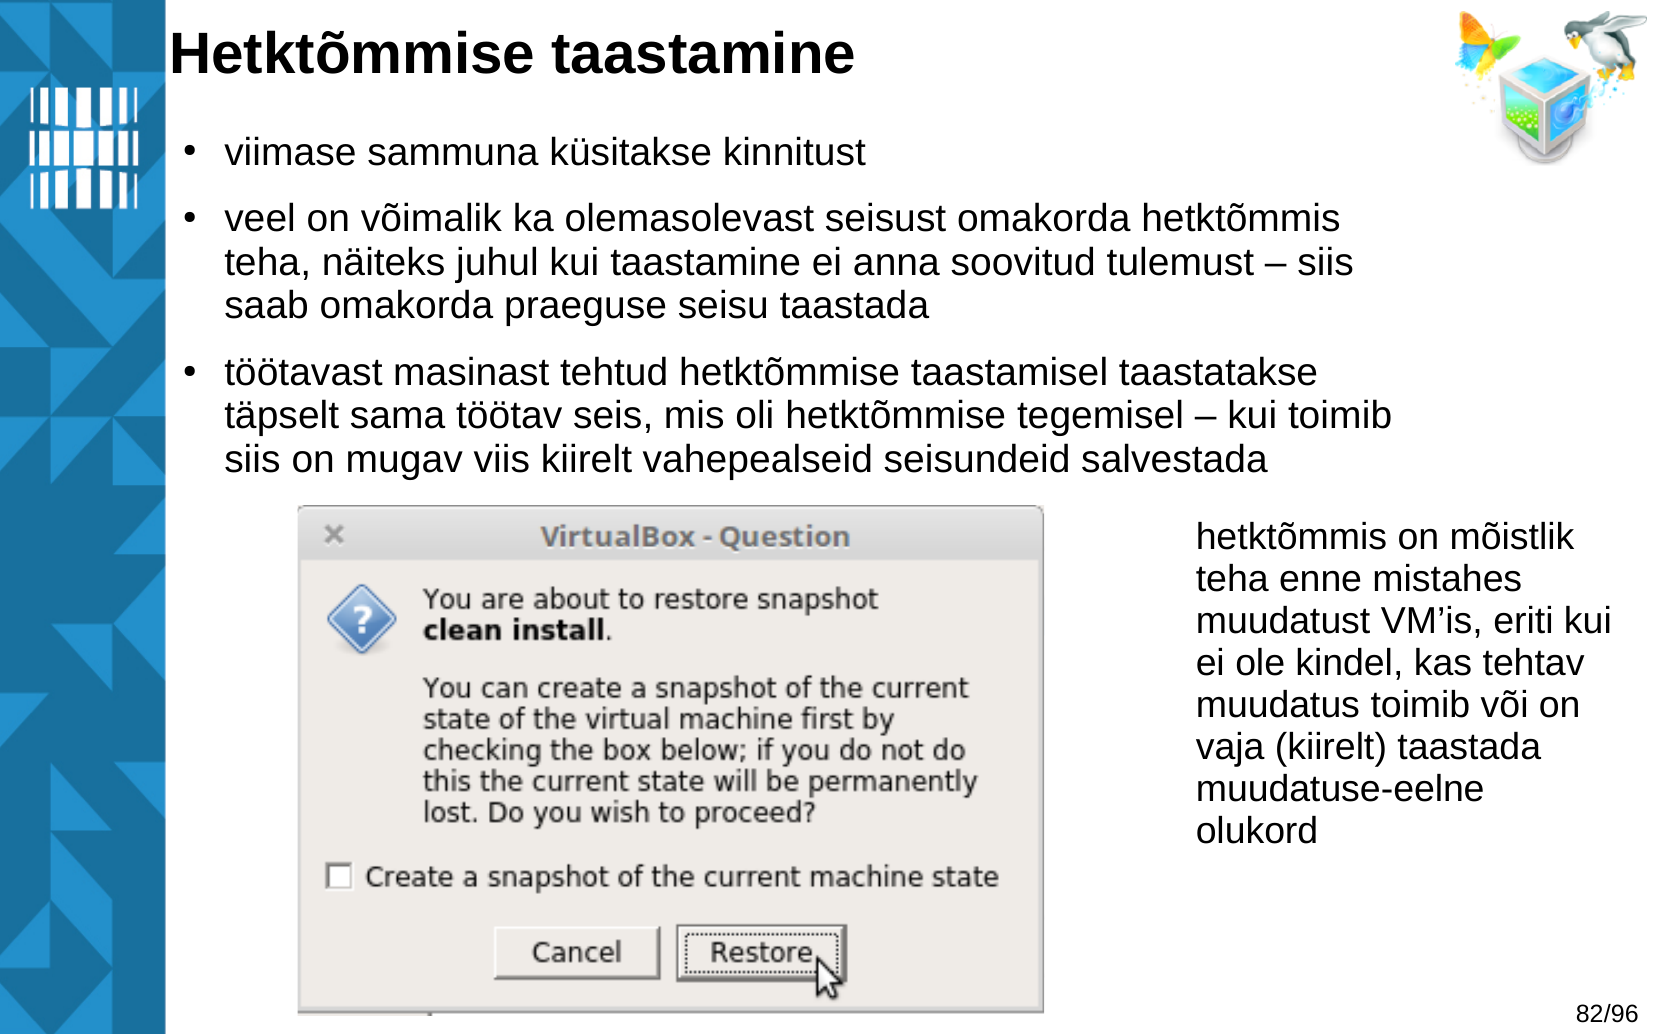

# Hetktõmmise taastamine
viimase sammuna küsitakse kinnitust
veel on võimalik ka olemasolevast seisust omakorda hetktõmmis teha, näiteks juhul kui taastamine ei anna soovitud tulemust – siis saab omakorda praeguse seisu taastada
töötavast masinast tehtud hetktõmmise taastamisel taastatakse täpselt sama töötav seis, mis oli hetktõmmise tegemisel – kui toimib siis on mugav viis kiirelt vahepealseid seisundeid salvestada
hetktõmmis on mõistlik teha enne mistahes muudatust VM’is, eriti kui ei ole kindel, kas tehtav muudatus toimib või on vaja (kiirelt) taastada muudatuse-eelne olukord